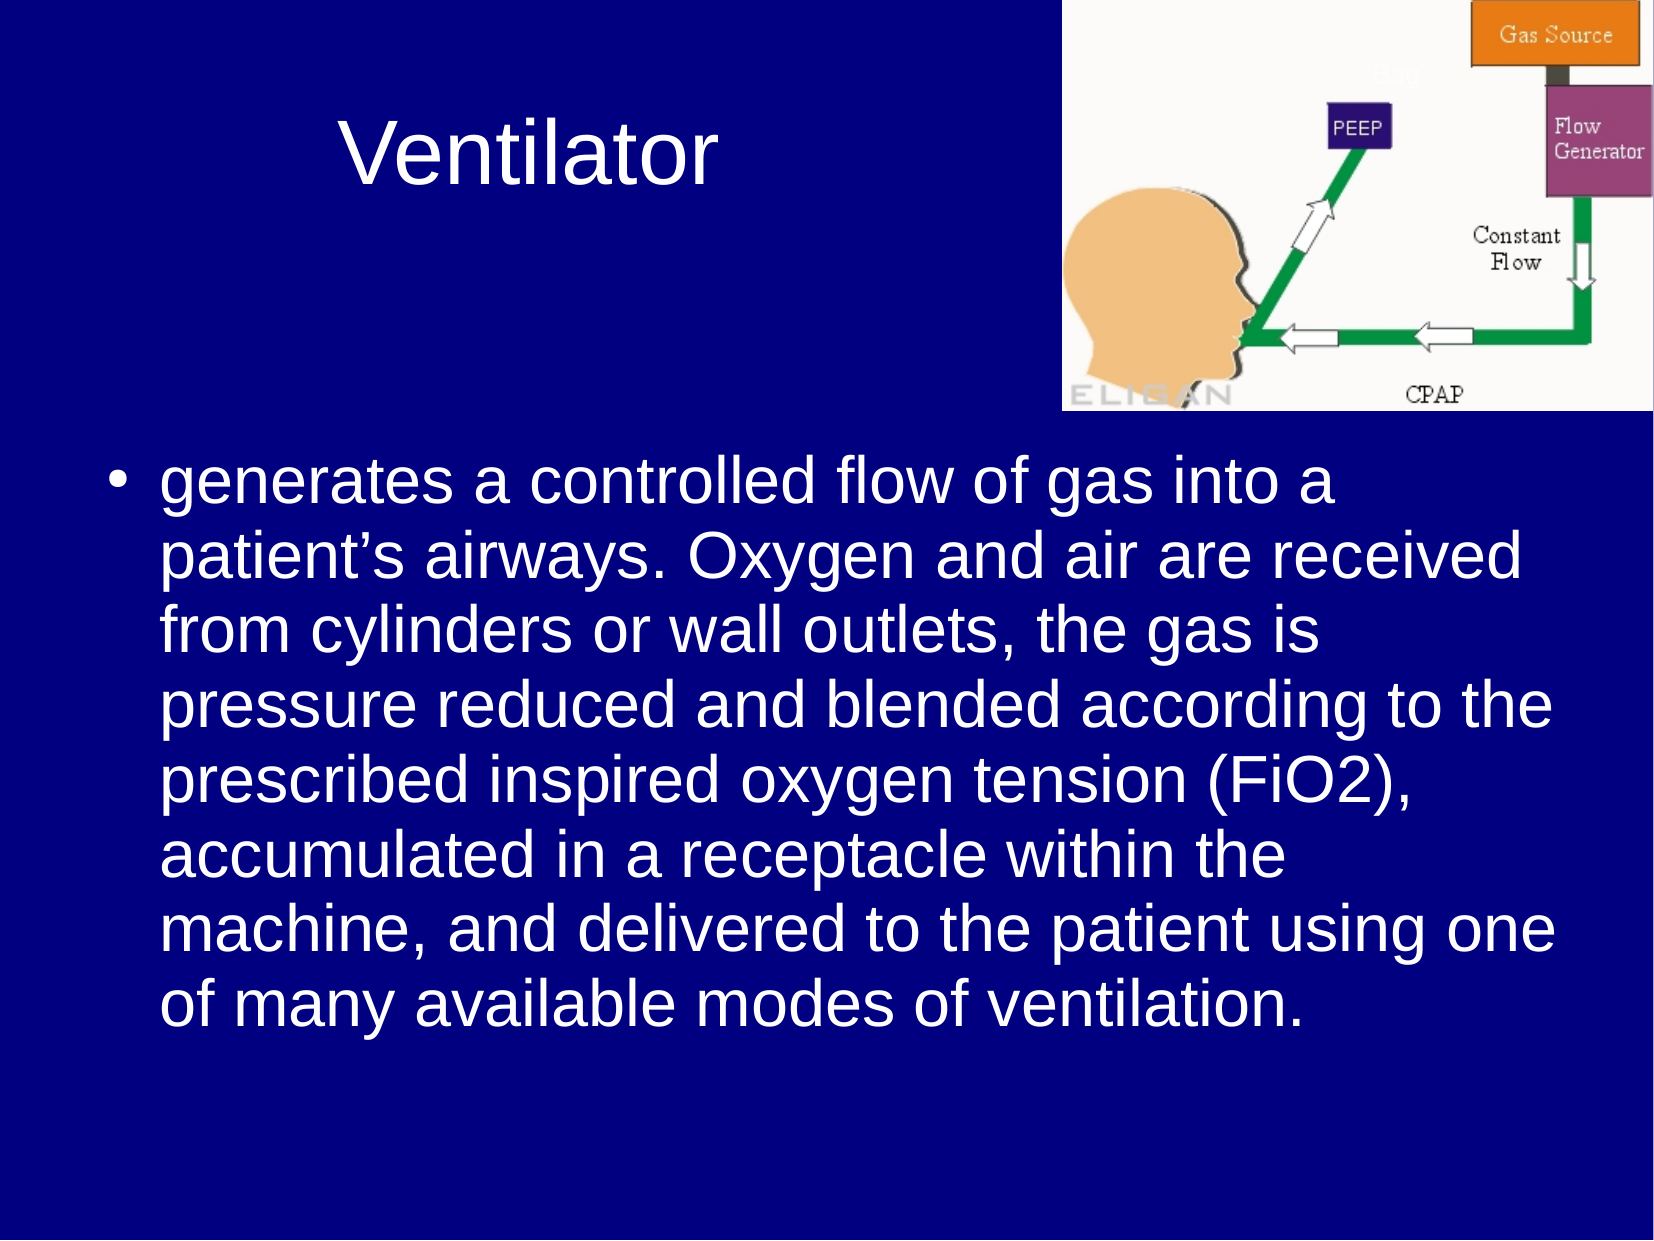

# Ventilator
generates a controlled flow of gas into a patient’s airways. Oxygen and air are received from cylinders or wall outlets, the gas is pressure reduced and blended according to the prescribed inspired oxygen tension (FiO2), accumulated in a receptacle within the machine, and delivered to the patient using one of many available modes of ventilation.